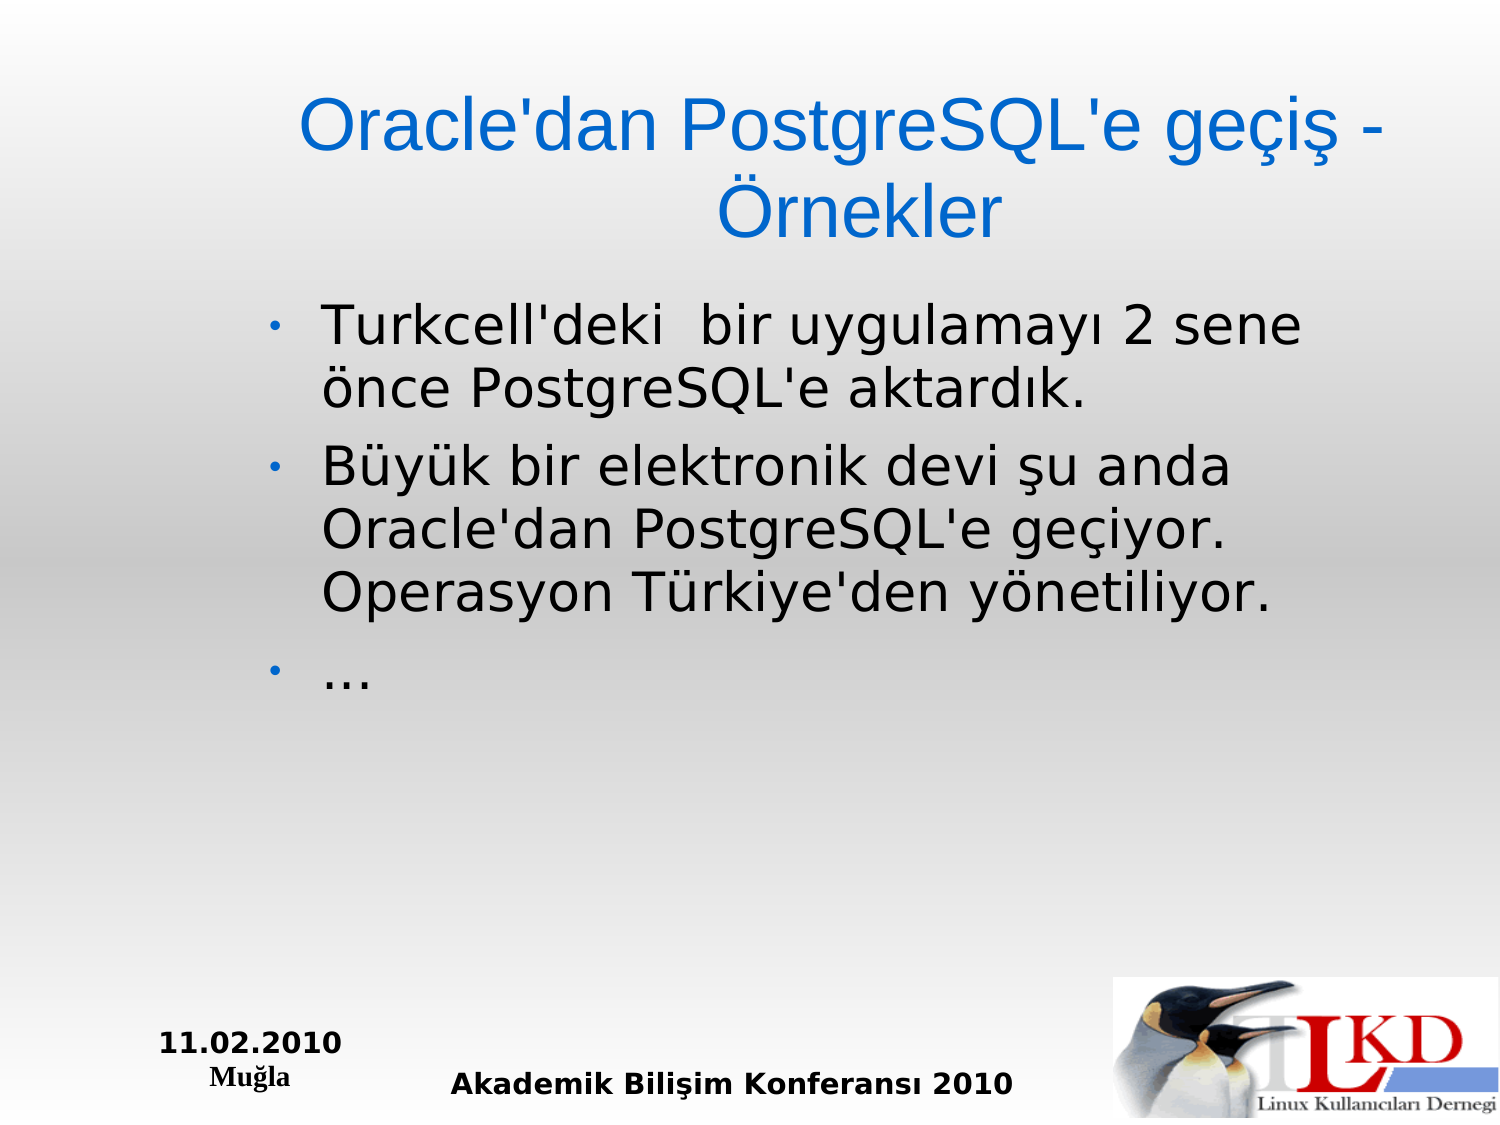

# Oracle'dan PostgreSQL'e geçiş - Örnekler
Turkcell'deki bir uygulamayı 2 sene önce PostgreSQL'e aktardık.
Büyük bir elektronik devi şu anda Oracle'dan PostgreSQL'e geçiyor. Operasyon Türkiye'den yönetiliyor.
...